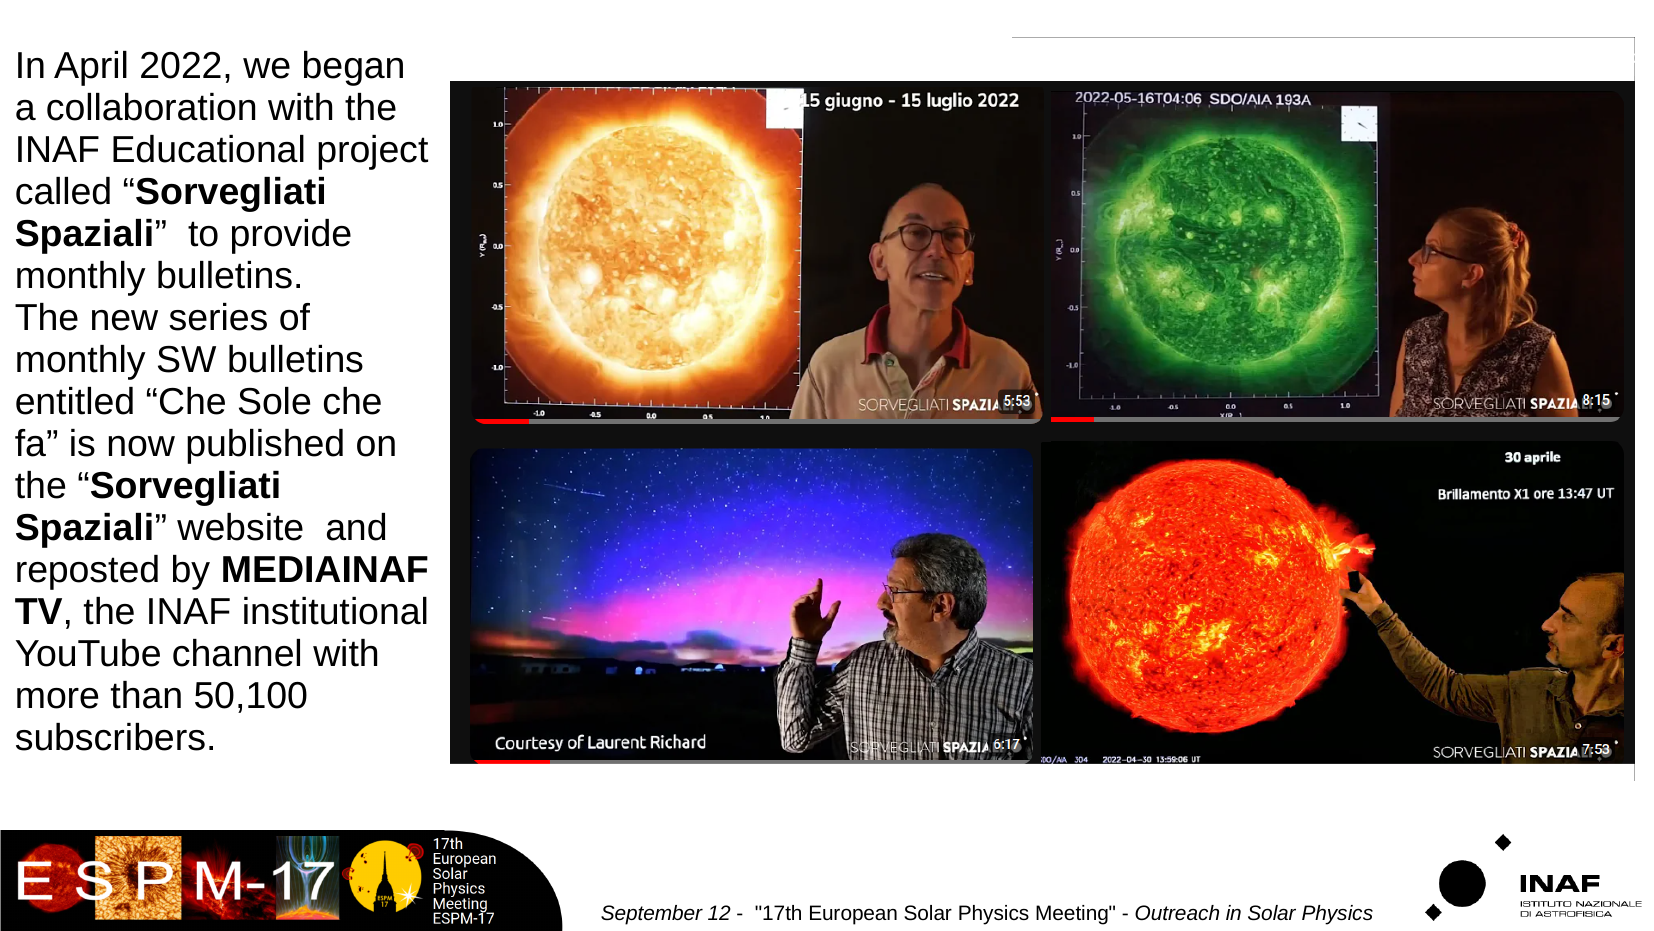

In April 2022, we began a collaboration with the INAF Educational project called “Sorvegliati Spaziali” to provide monthly bulletins.
The new series of monthly SW bulletins entitled “Che Sole che fa” is now published on the “Sorvegliati Spaziali” website and reposted by MEDIAINAF TV, the INAF institutional YouTube channel with more than 50,100 subscribers.
September 12 - "17th European Solar Physics Meeting" - Outreach in Solar Physics